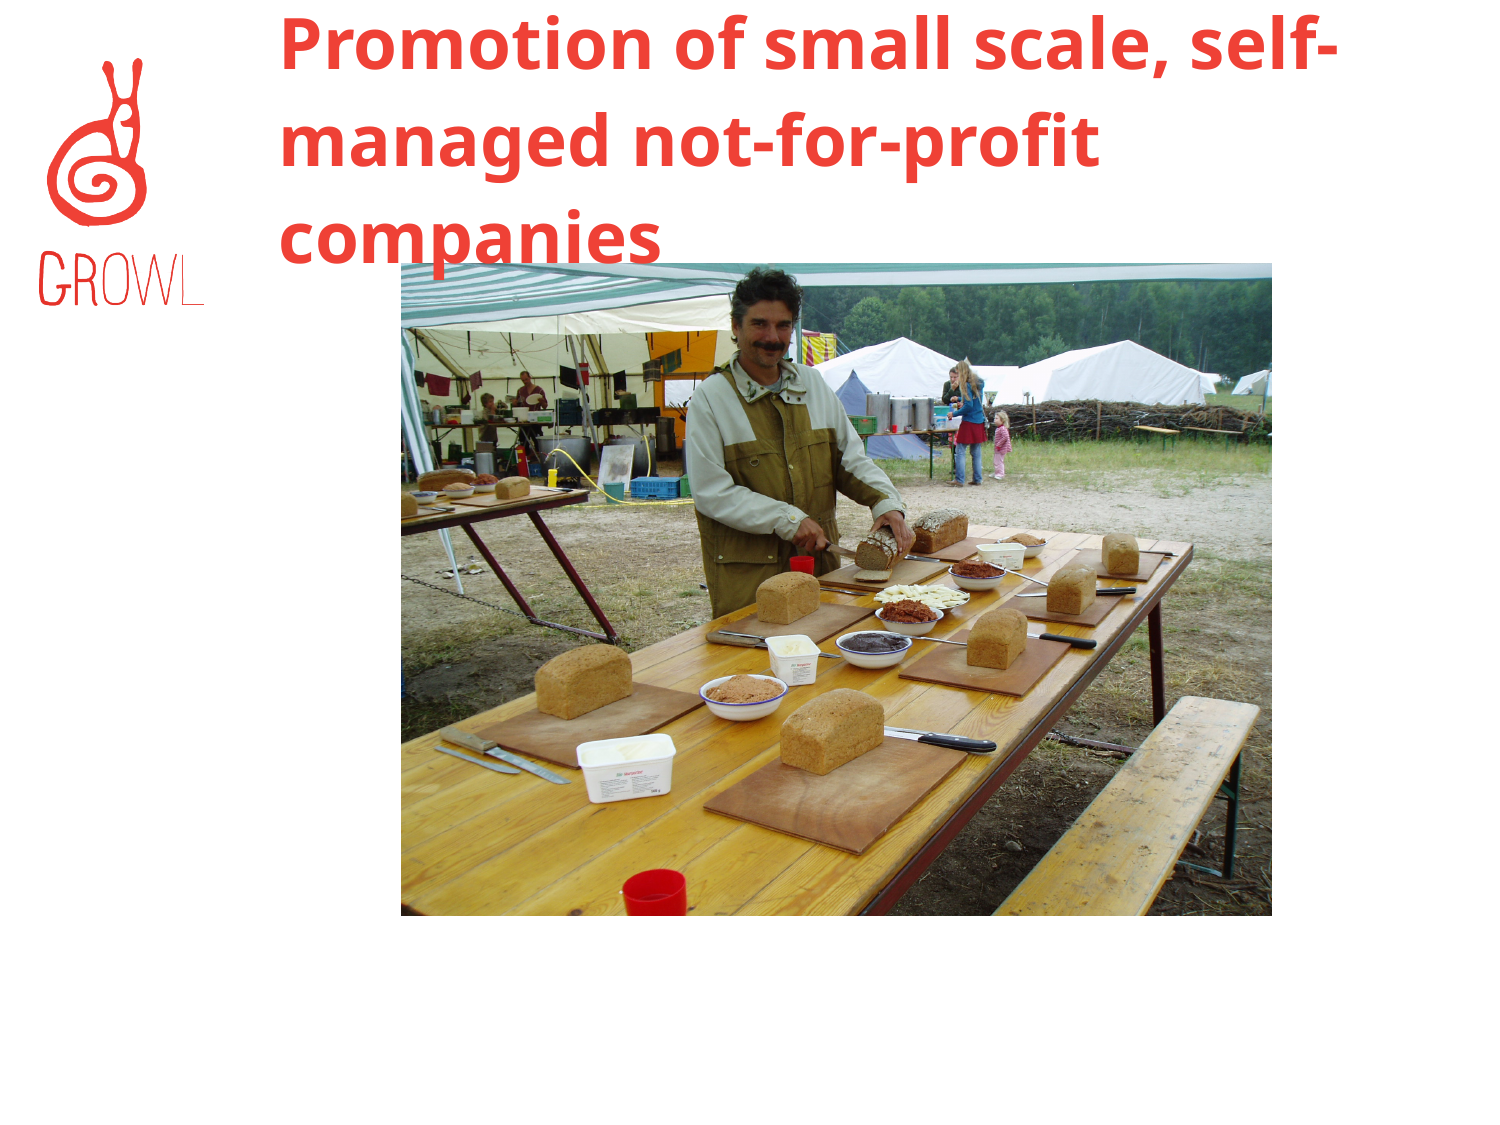

# Promotion of small scale, self-managed not-for-profit companies